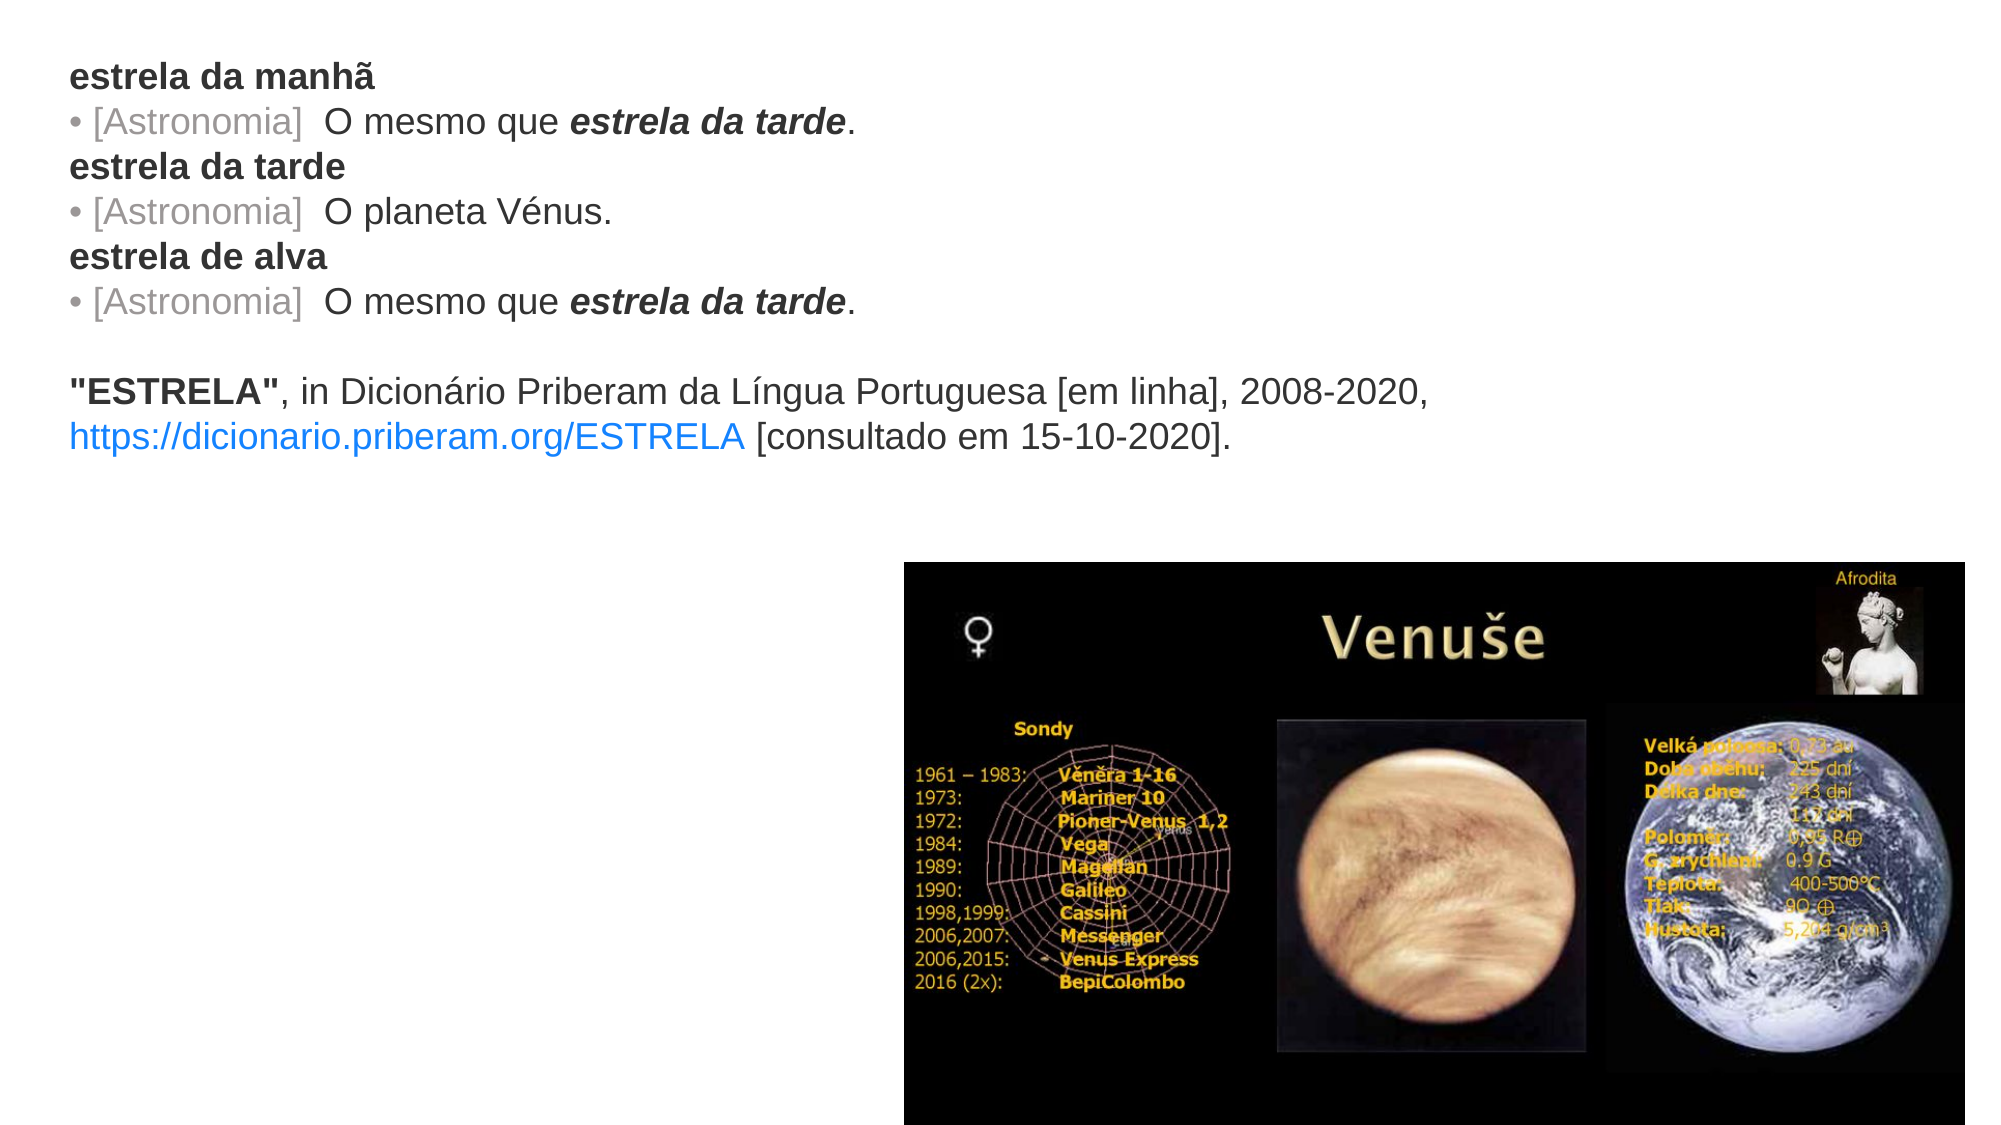

estrela da manhã
• [Astronomia]  O mesmo que estrela da tarde.
estrela da tarde
• [Astronomia]  O planeta Vénus.
estrela de alva
• [Astronomia]  O mesmo que estrela da tarde.
"ESTRELA", in Dicionário Priberam da Língua Portuguesa [em linha], 2008-2020, https://dicionario.priberam.org/ESTRELA [consultado em 15-10-2020].